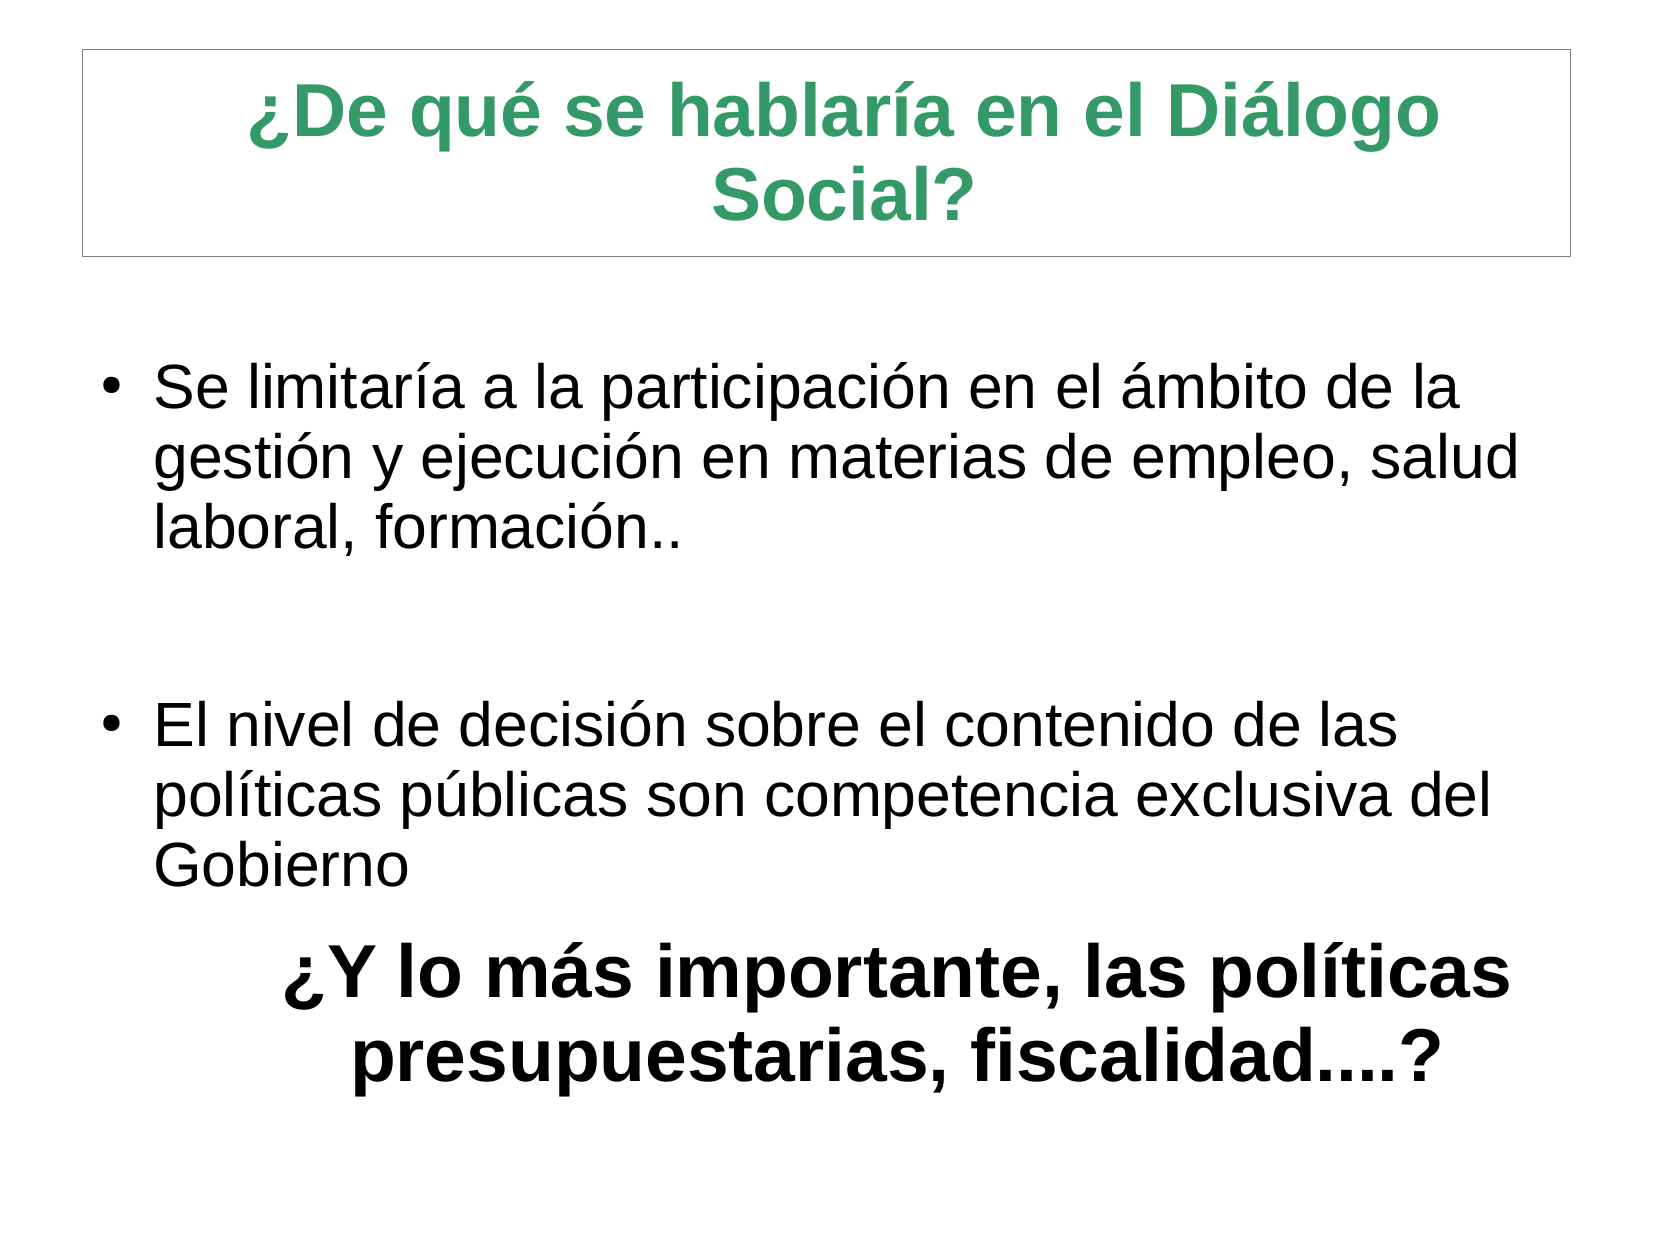

# ¿De qué se hablaría en el Diálogo Social?
Se limitaría a la participación en el ámbito de la gestión y ejecución en materias de empleo, salud laboral, formación..
El nivel de decisión sobre el contenido de las políticas públicas son competencia exclusiva del Gobierno
¿Y lo más importante, las políticas presupuestarias, fiscalidad....?